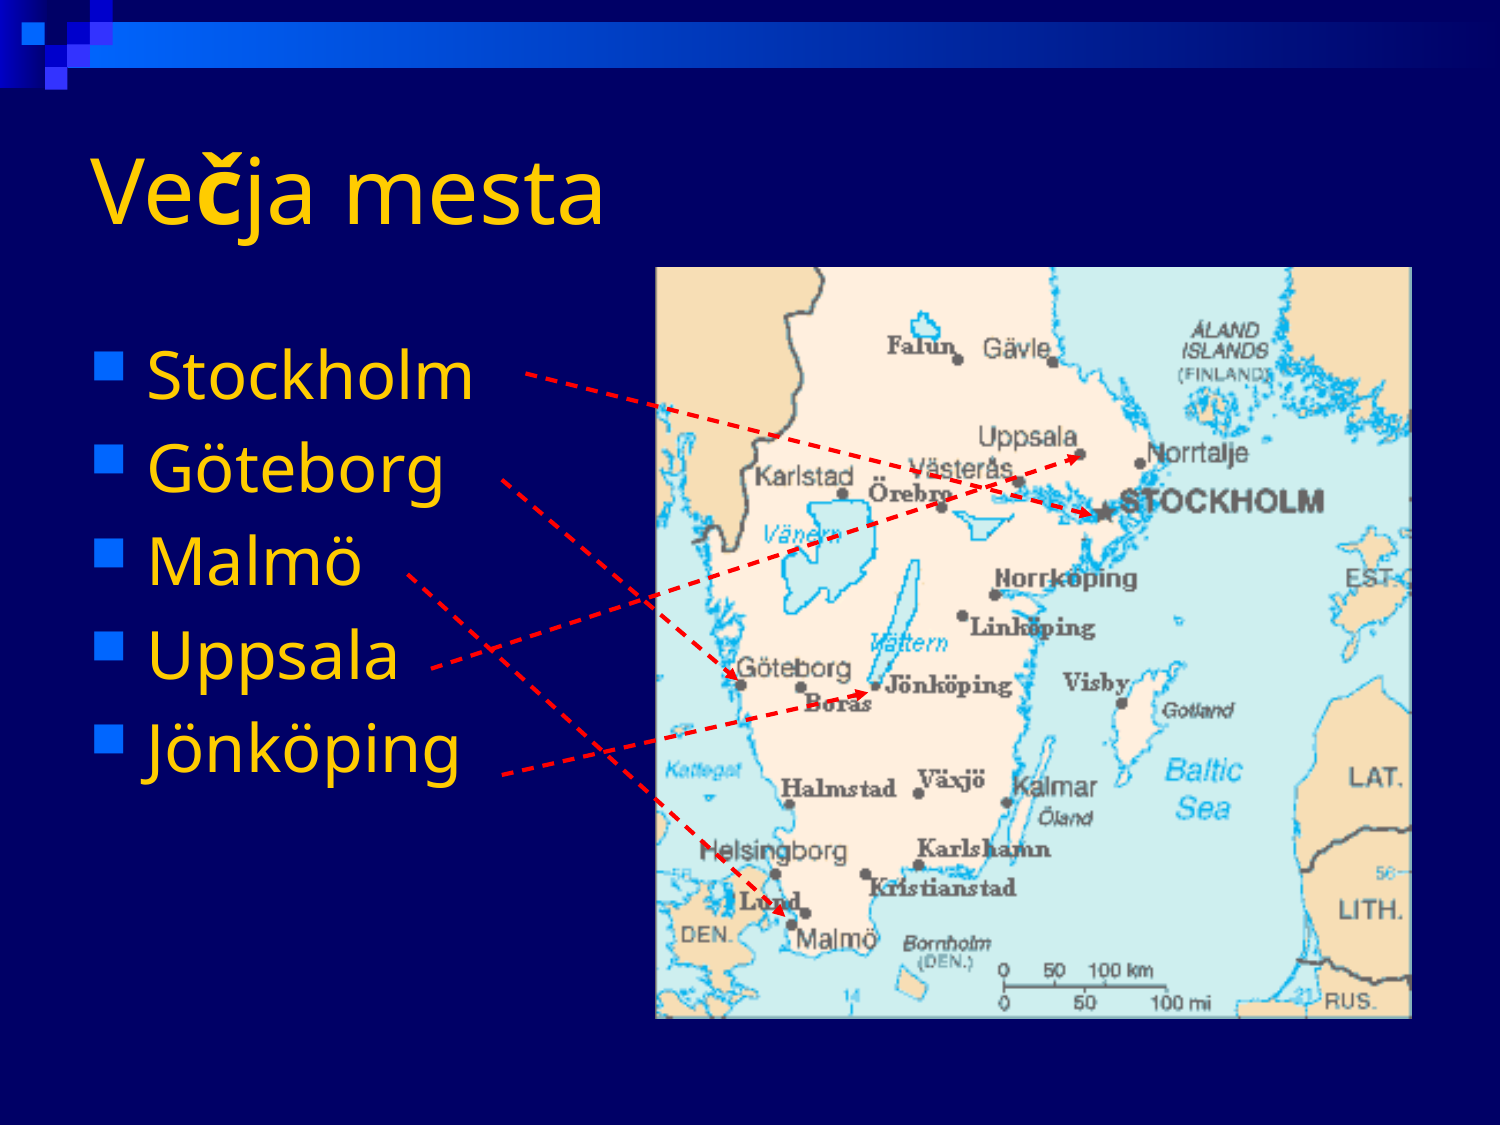

# Večja mesta
Stockholm
Göteborg
Malmö
Uppsala
Jönköping